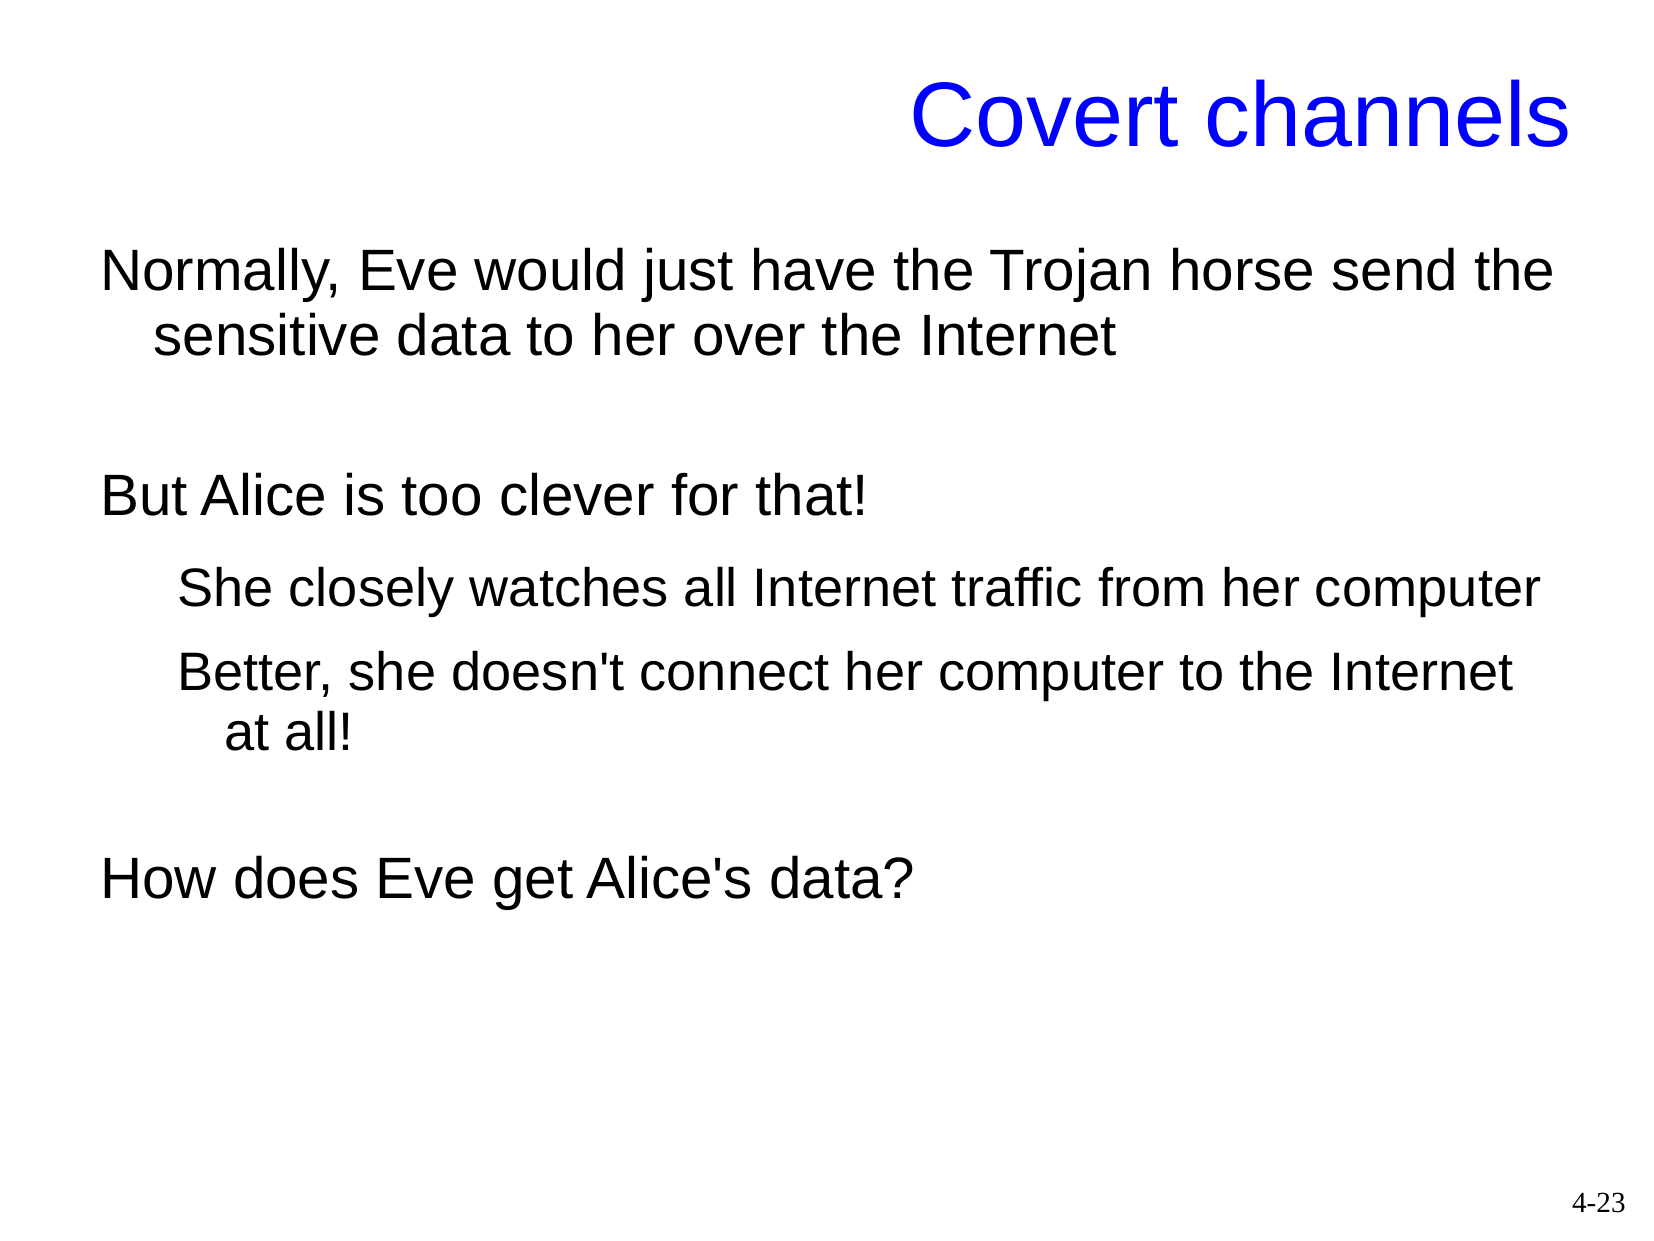

# Covert channels
Normally, Eve would just have the Trojan horse send the sensitive data to her over the Internet
But Alice is too clever for that!
She closely watches all Internet traffic from her computer
Better, she doesn't connect her computer to the Internet at all!
How does Eve get Alice's data?